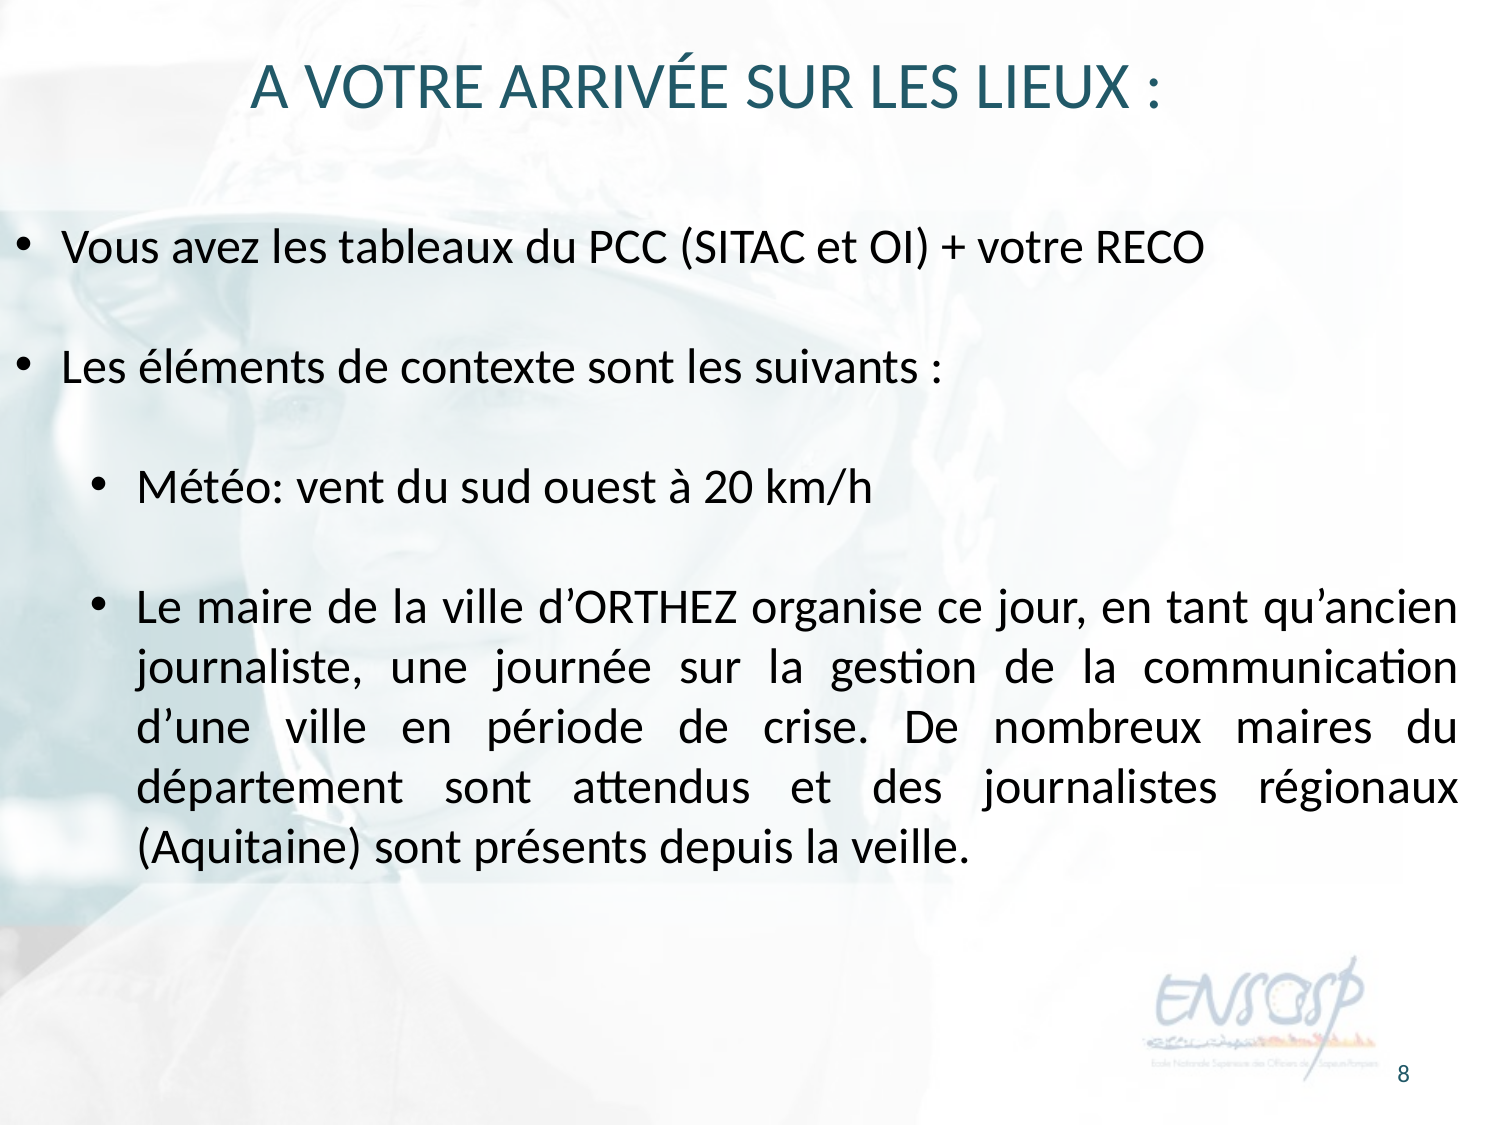

# A votre arrivée sur les lieux :
Vous avez les tableaux du PCC (SITAC et OI) + votre RECO
Les éléments de contexte sont les suivants :
Météo: vent du sud ouest à 20 km/h
Le maire de la ville d’ORTHEZ organise ce jour, en tant qu’ancien journaliste, une journée sur la gestion de la communication d’une ville en période de crise. De nombreux maires du département sont attendus et des journalistes régionaux (Aquitaine) sont présents depuis la veille.